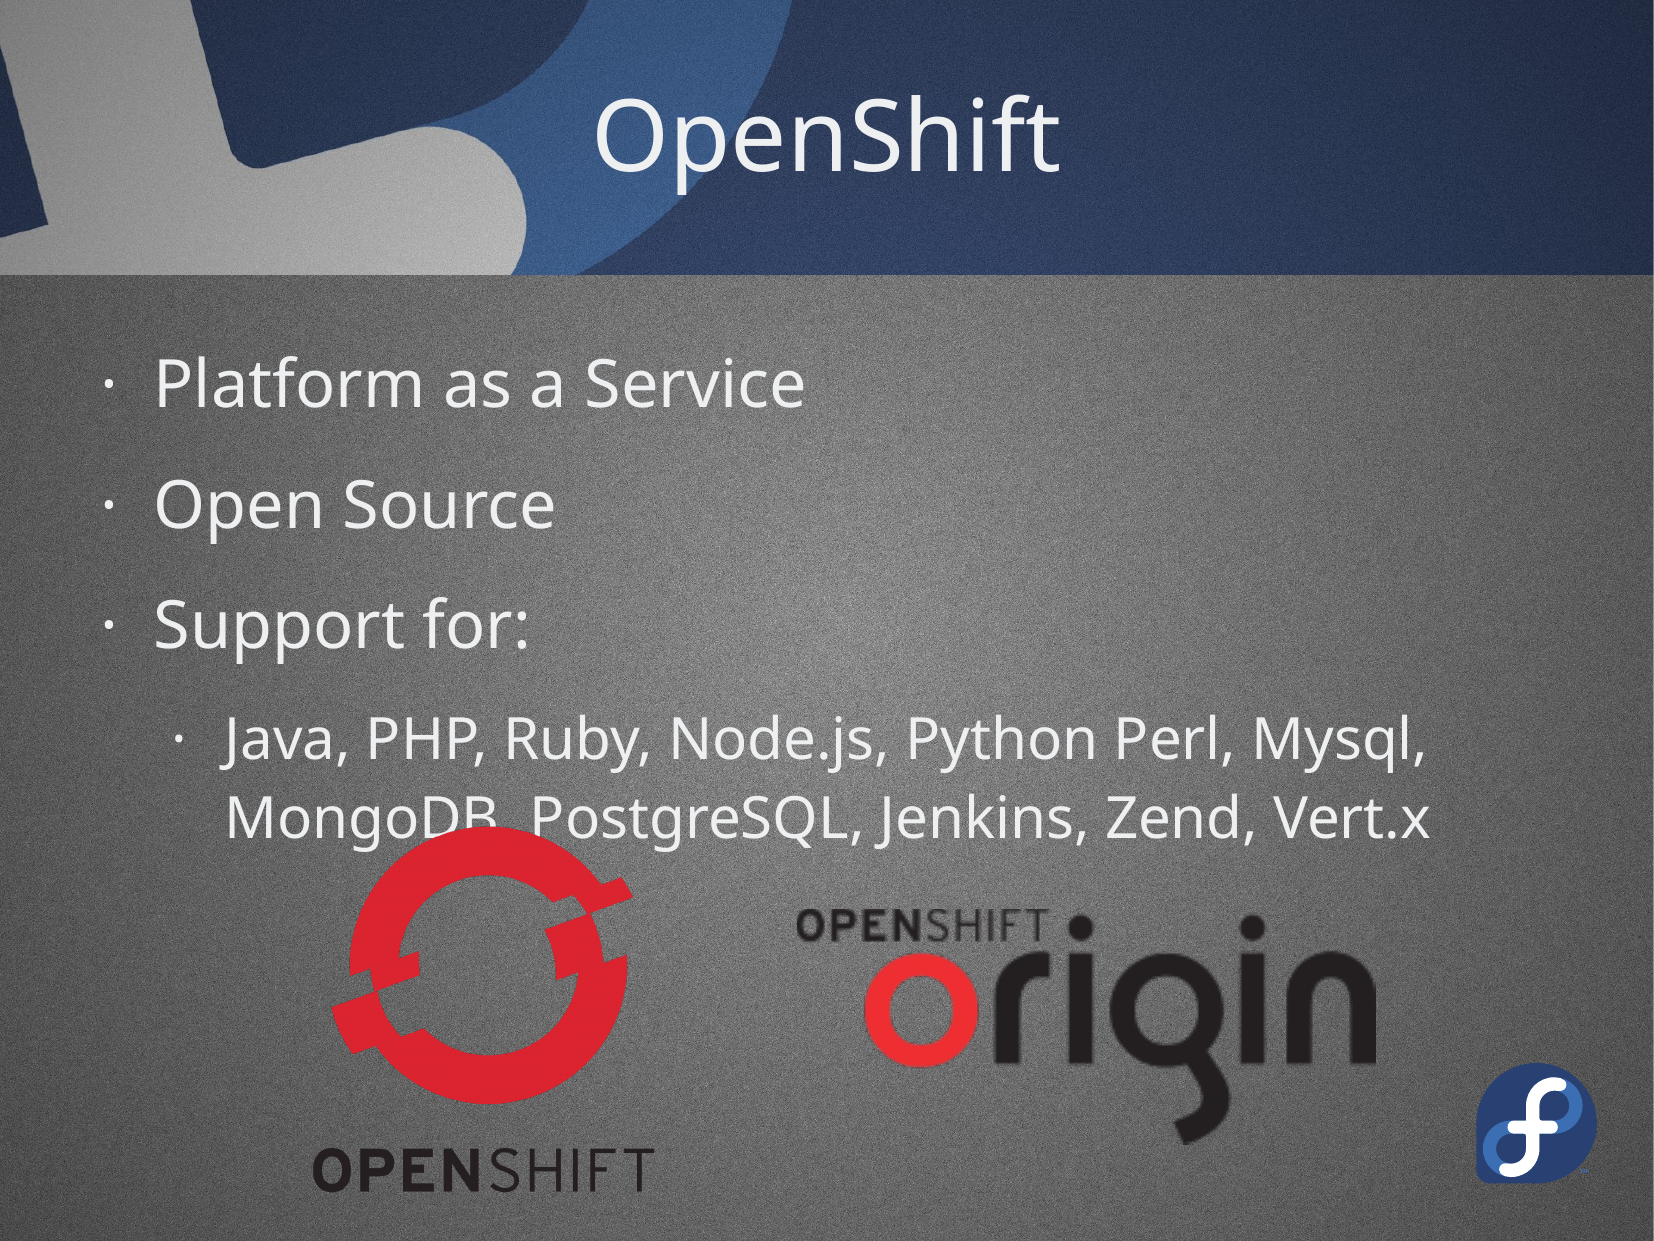

# OpenShift
Platform as a Service
Open Source
Support for:
Java, PHP, Ruby, Node.js, Python Perl, Mysql, MongoDB, PostgreSQL, Jenkins, Zend, Vert.x